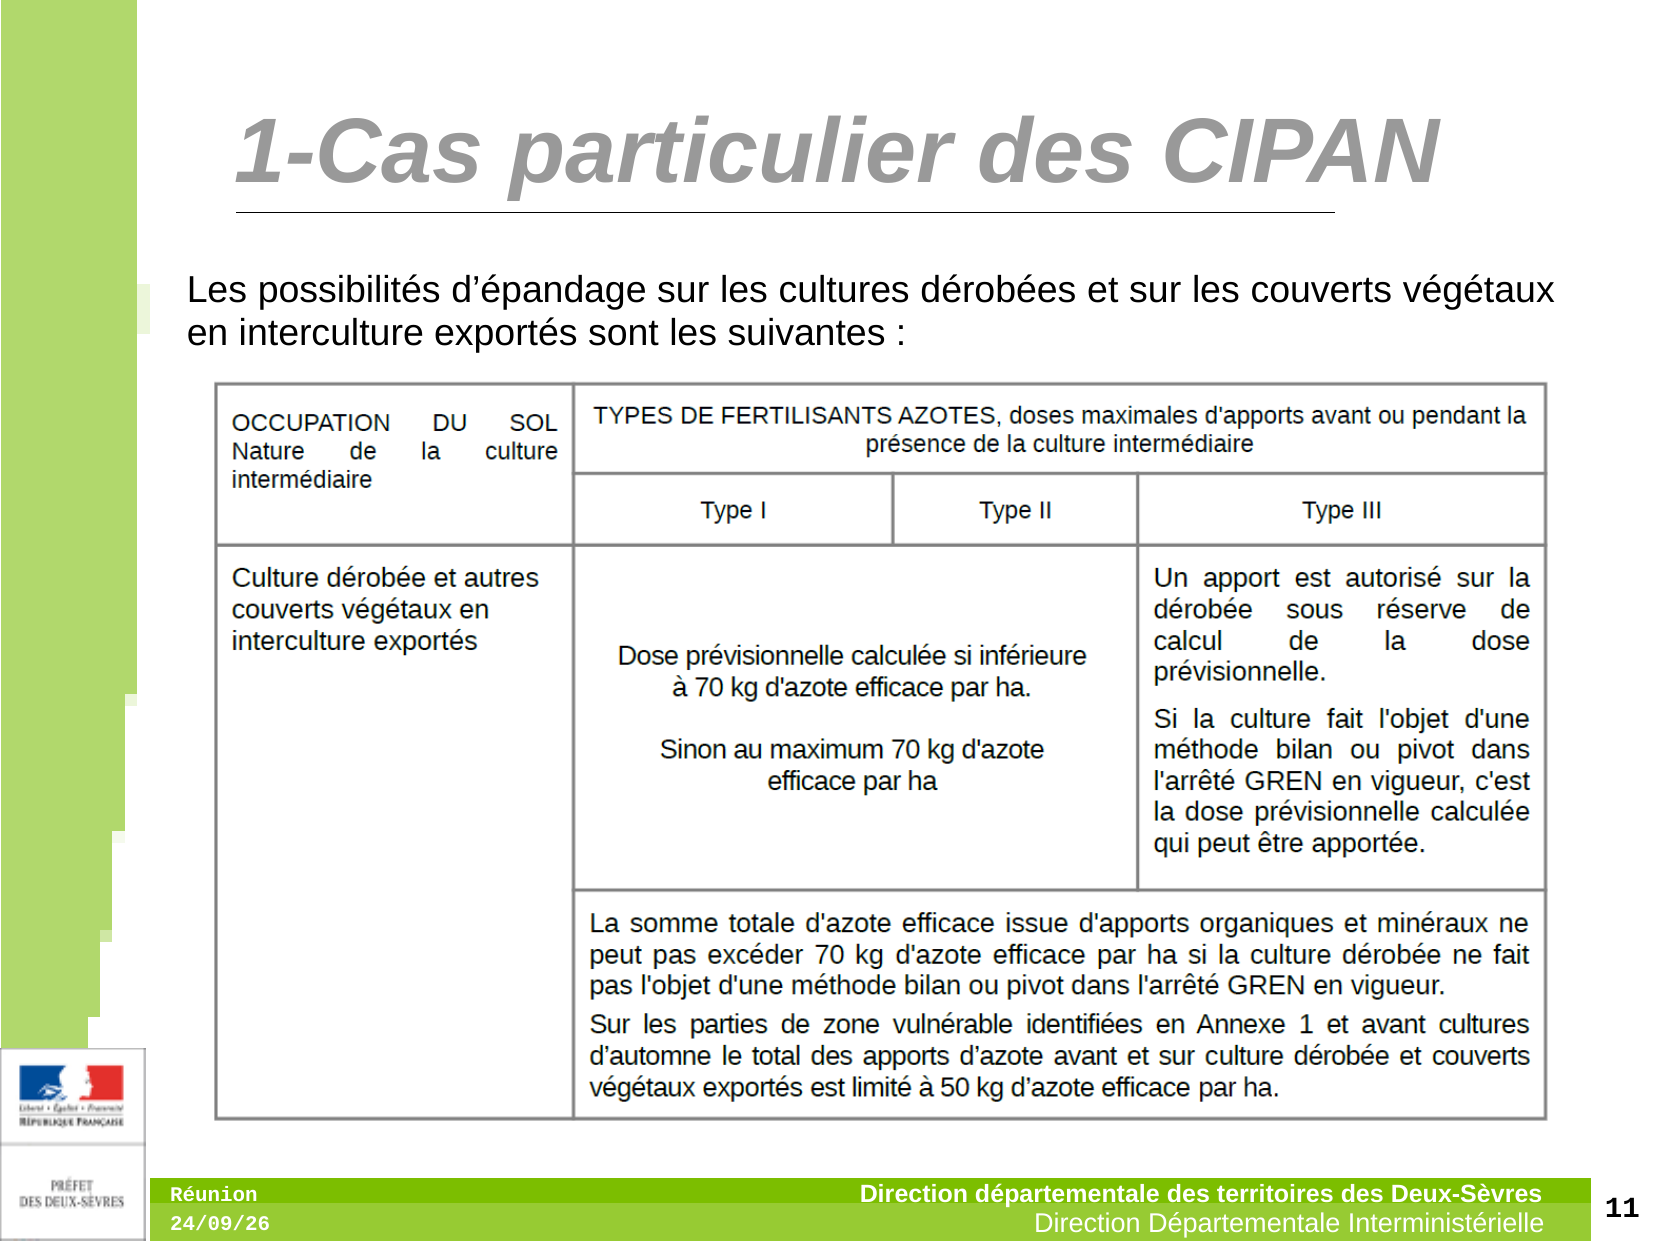

1-Cas particulier des CIPAN
Les possibilités d’épandage sur les cultures dérobées et sur les couverts végétaux en interculture exportés sont les suivantes :
Réunion